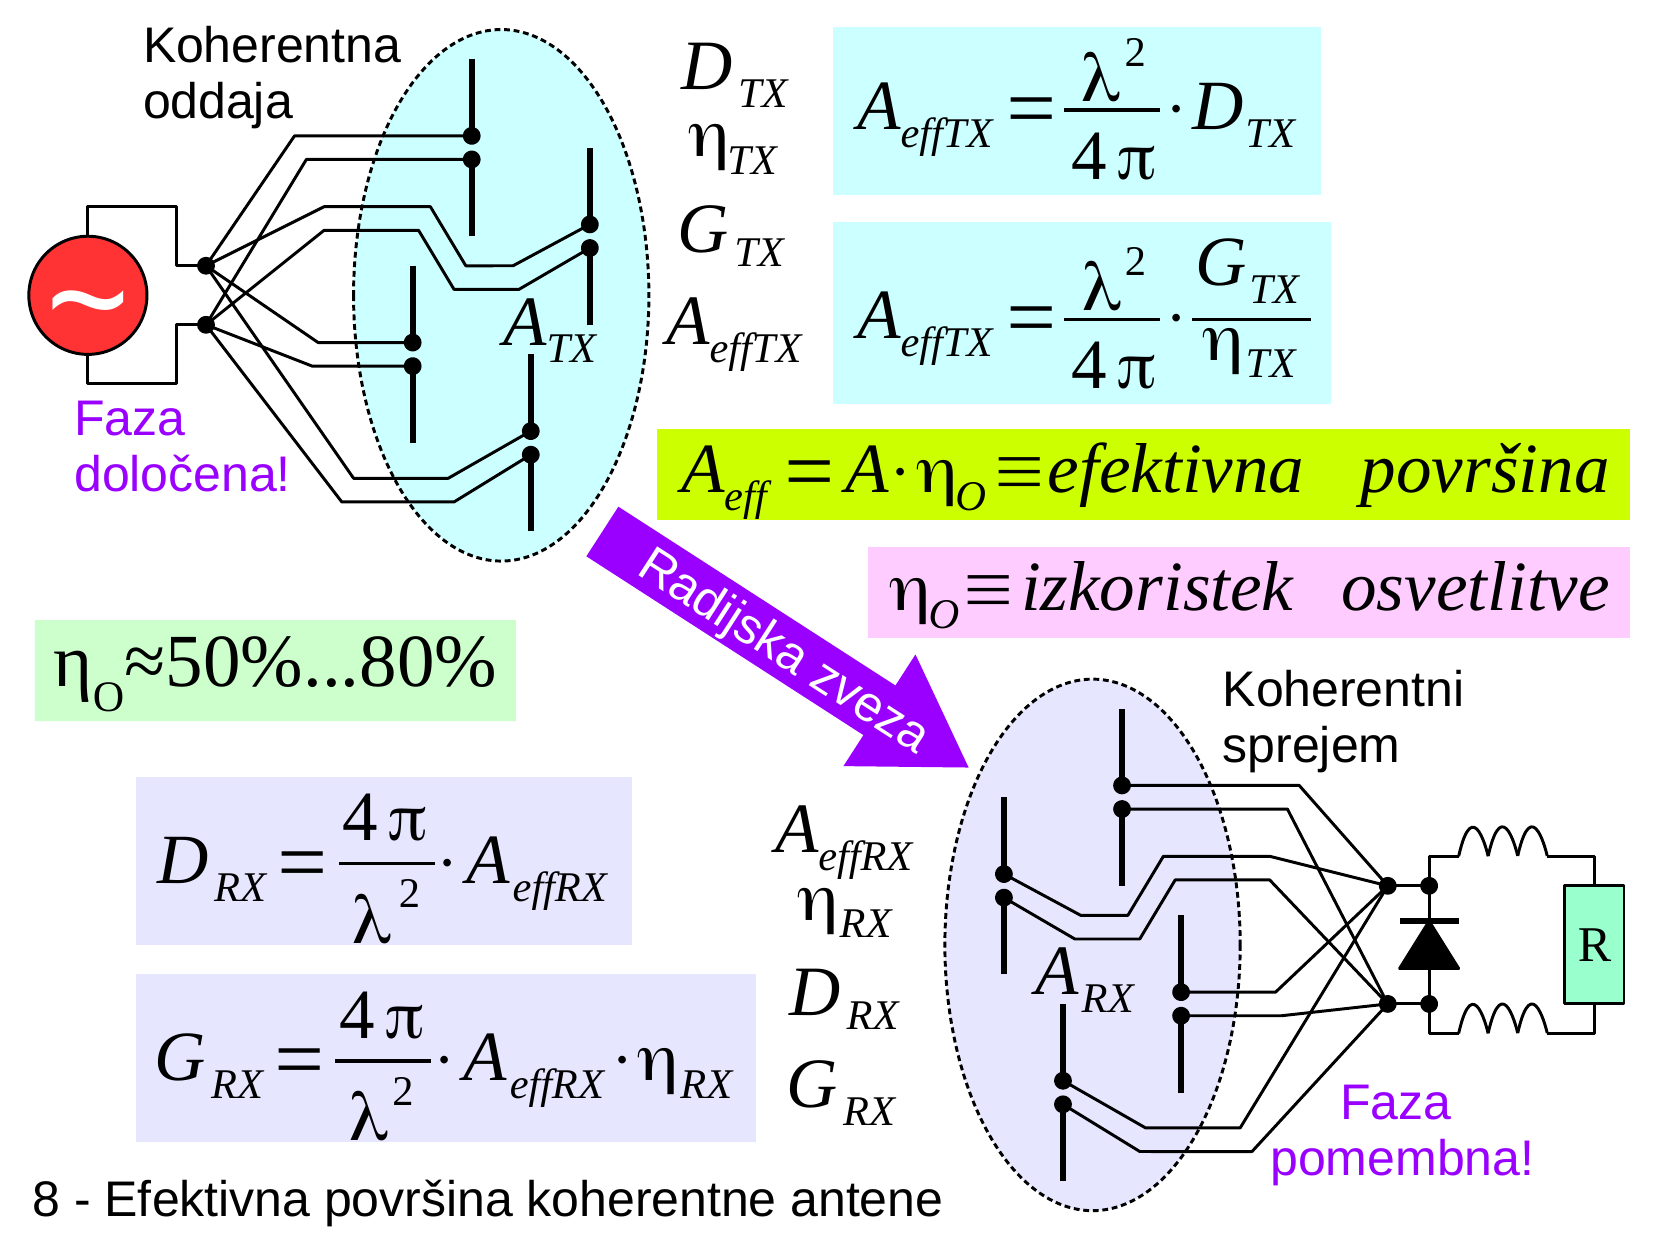

Koherentna
oddaja
~
Faza
določena!
Radijska zveza
 ηO≈50%...80%
Koherentni
sprejem
R
 Faza
pomembna!
8 - Efektivna površina koherentne antene